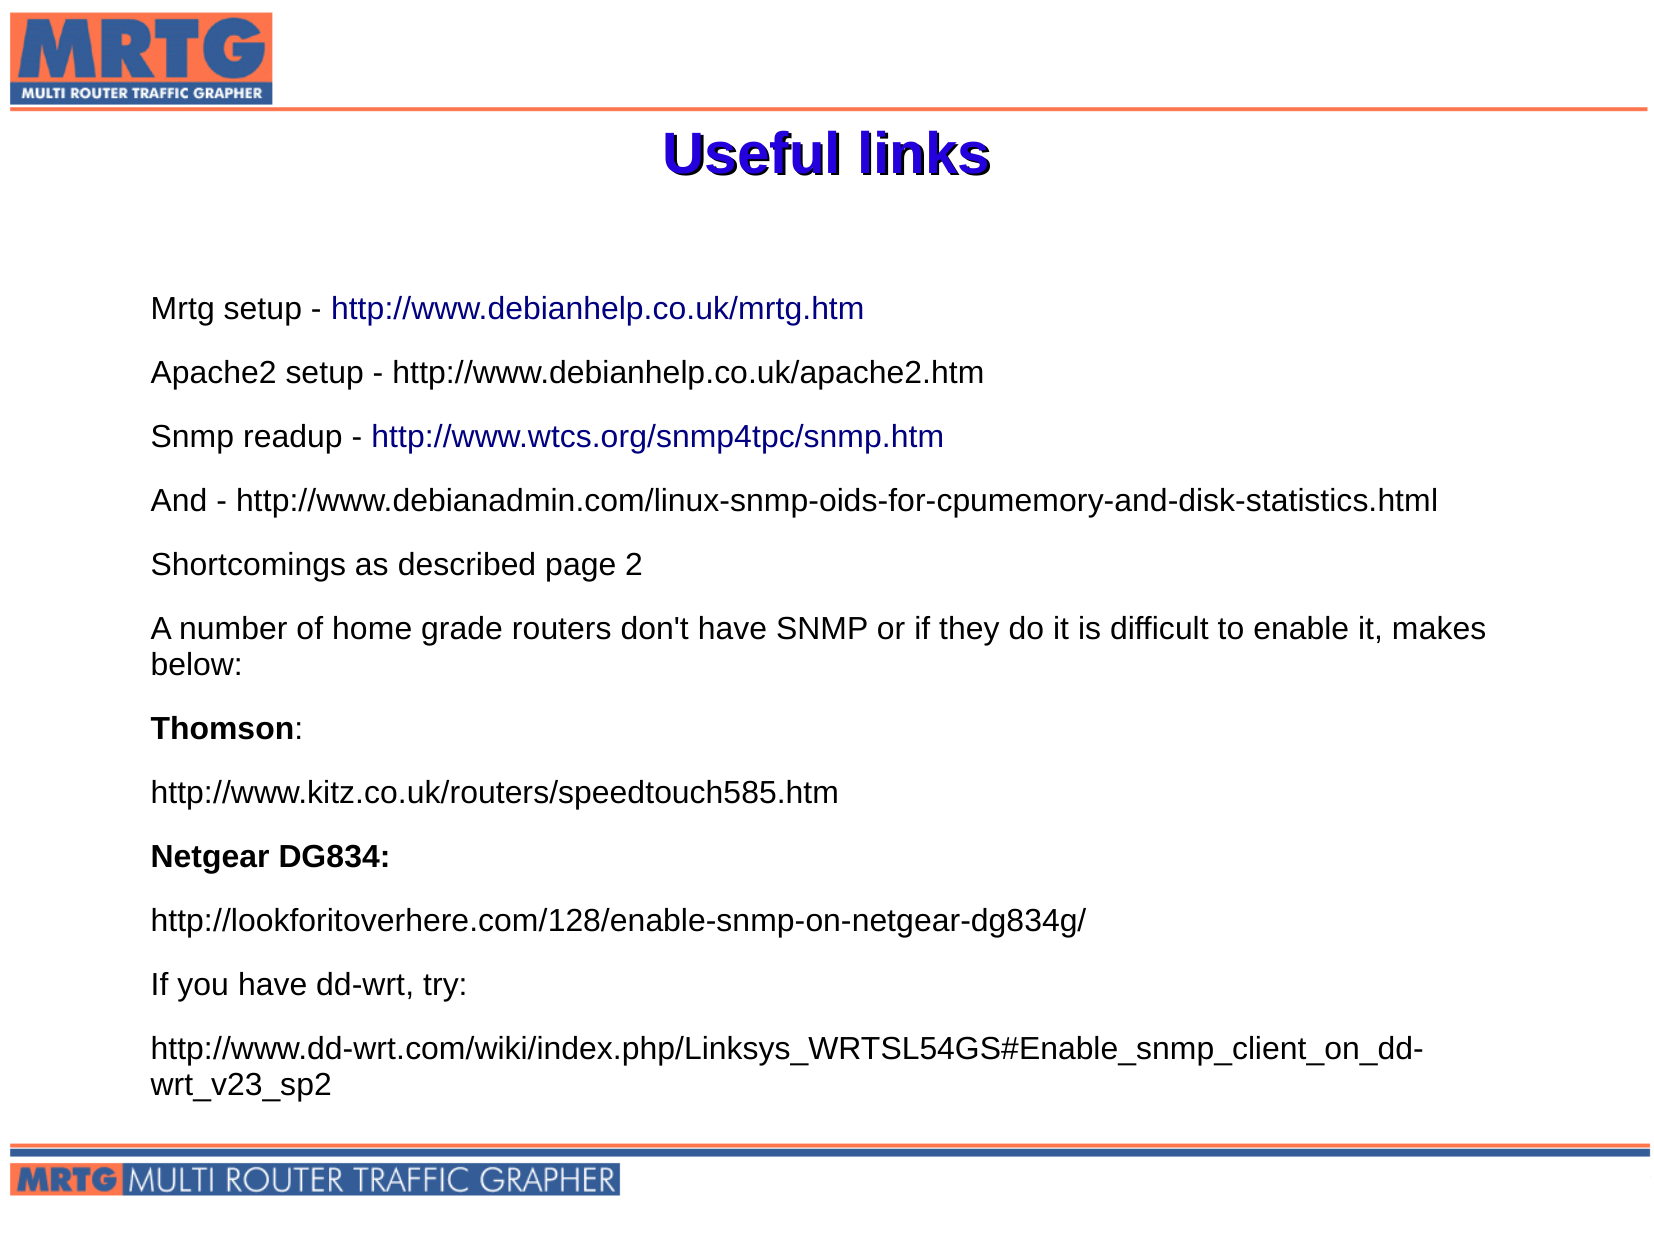

# Useful links
Mrtg setup - http://www.debianhelp.co.uk/mrtg.htm
Apache2 setup - http://www.debianhelp.co.uk/apache2.htm
Snmp readup - http://www.wtcs.org/snmp4tpc/snmp.htm
And - http://www.debianadmin.com/linux-snmp-oids-for-cpumemory-and-disk-statistics.html
Shortcomings as described page 2
A number of home grade routers don't have SNMP or if they do it is difficult to enable it, makes below:
Thomson:
http://www.kitz.co.uk/routers/speedtouch585.htm
Netgear DG834:
http://lookforitoverhere.com/128/enable-snmp-on-netgear-dg834g/
If you have dd-wrt, try:
http://www.dd-wrt.com/wiki/index.php/Linksys_WRTSL54GS#Enable_snmp_client_on_dd-wrt_v23_sp2